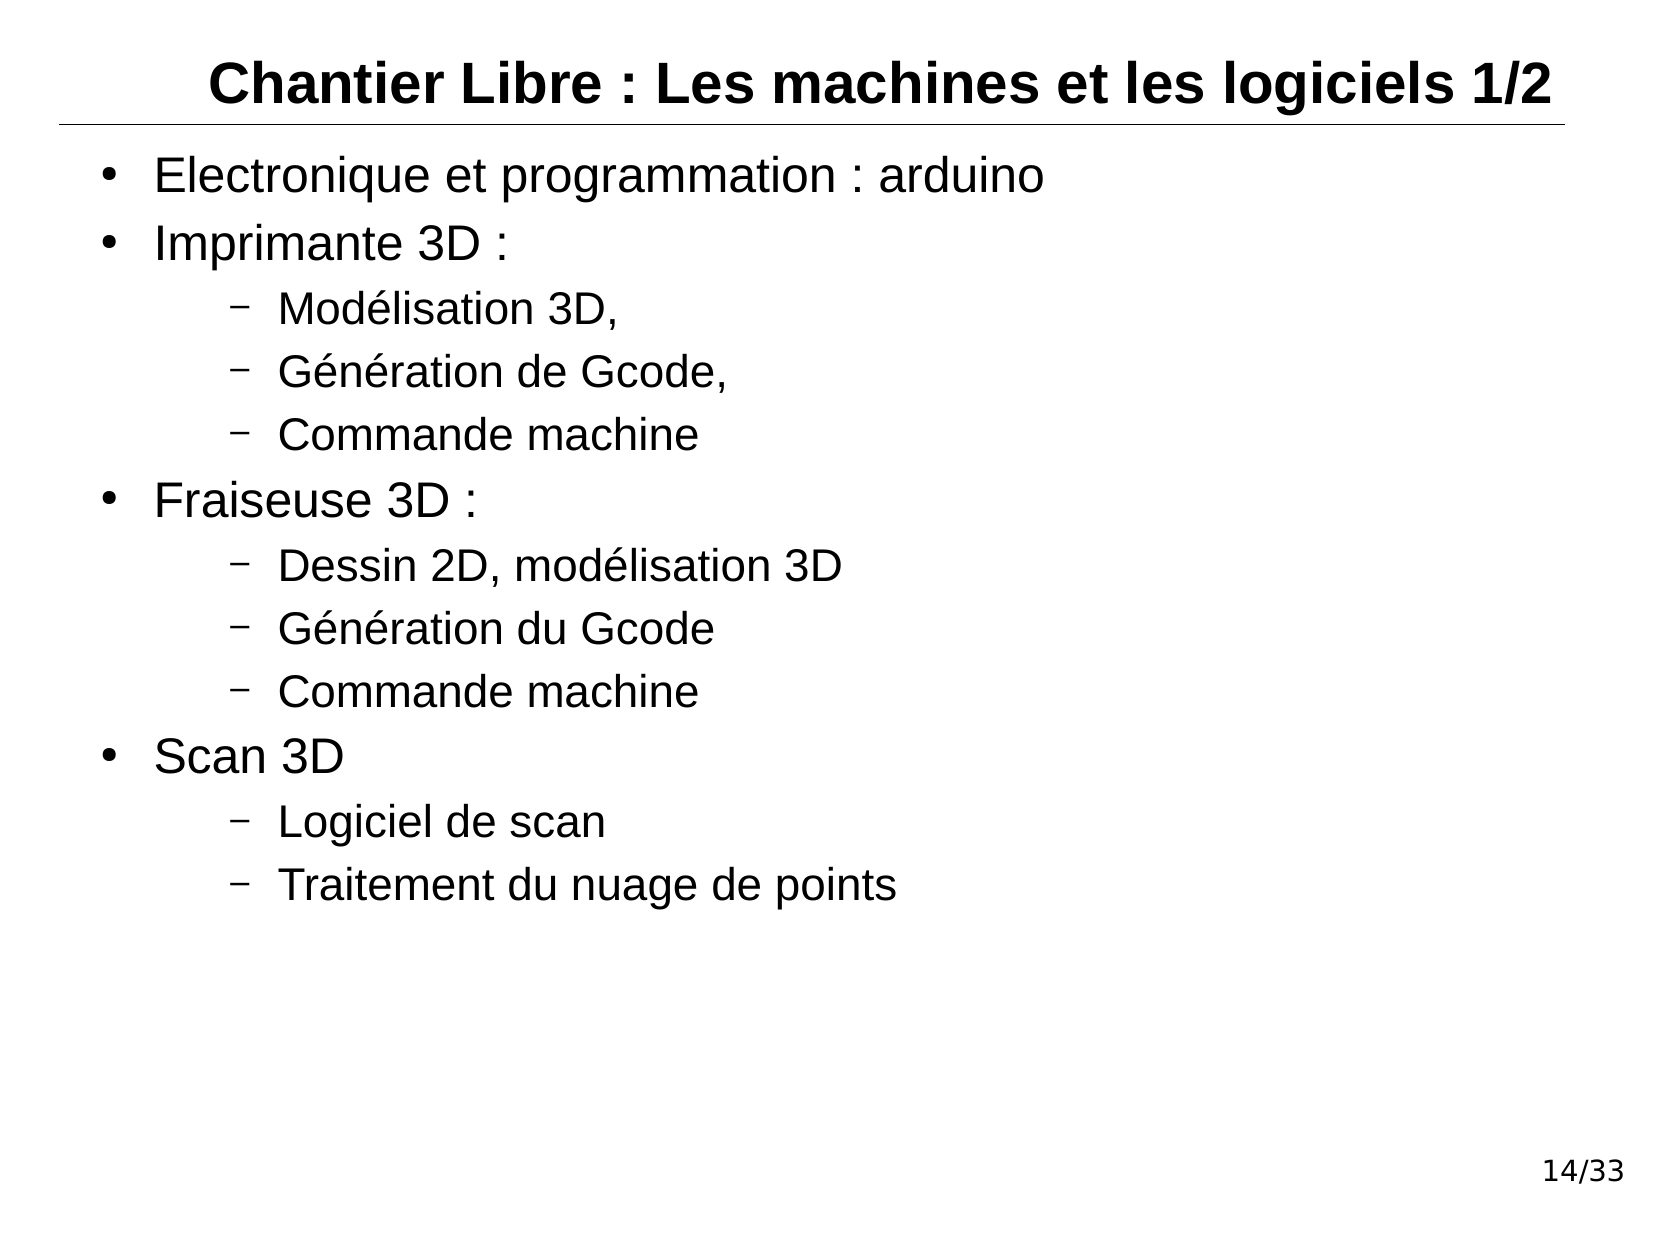

# Chantier Libre : Les machines et les logiciels 1/2
Electronique et programmation : arduino
Imprimante 3D :
Modélisation 3D,
Génération de Gcode,
Commande machine
Fraiseuse 3D :
Dessin 2D, modélisation 3D
Génération du Gcode
Commande machine
Scan 3D
Logiciel de scan
Traitement du nuage de points
14